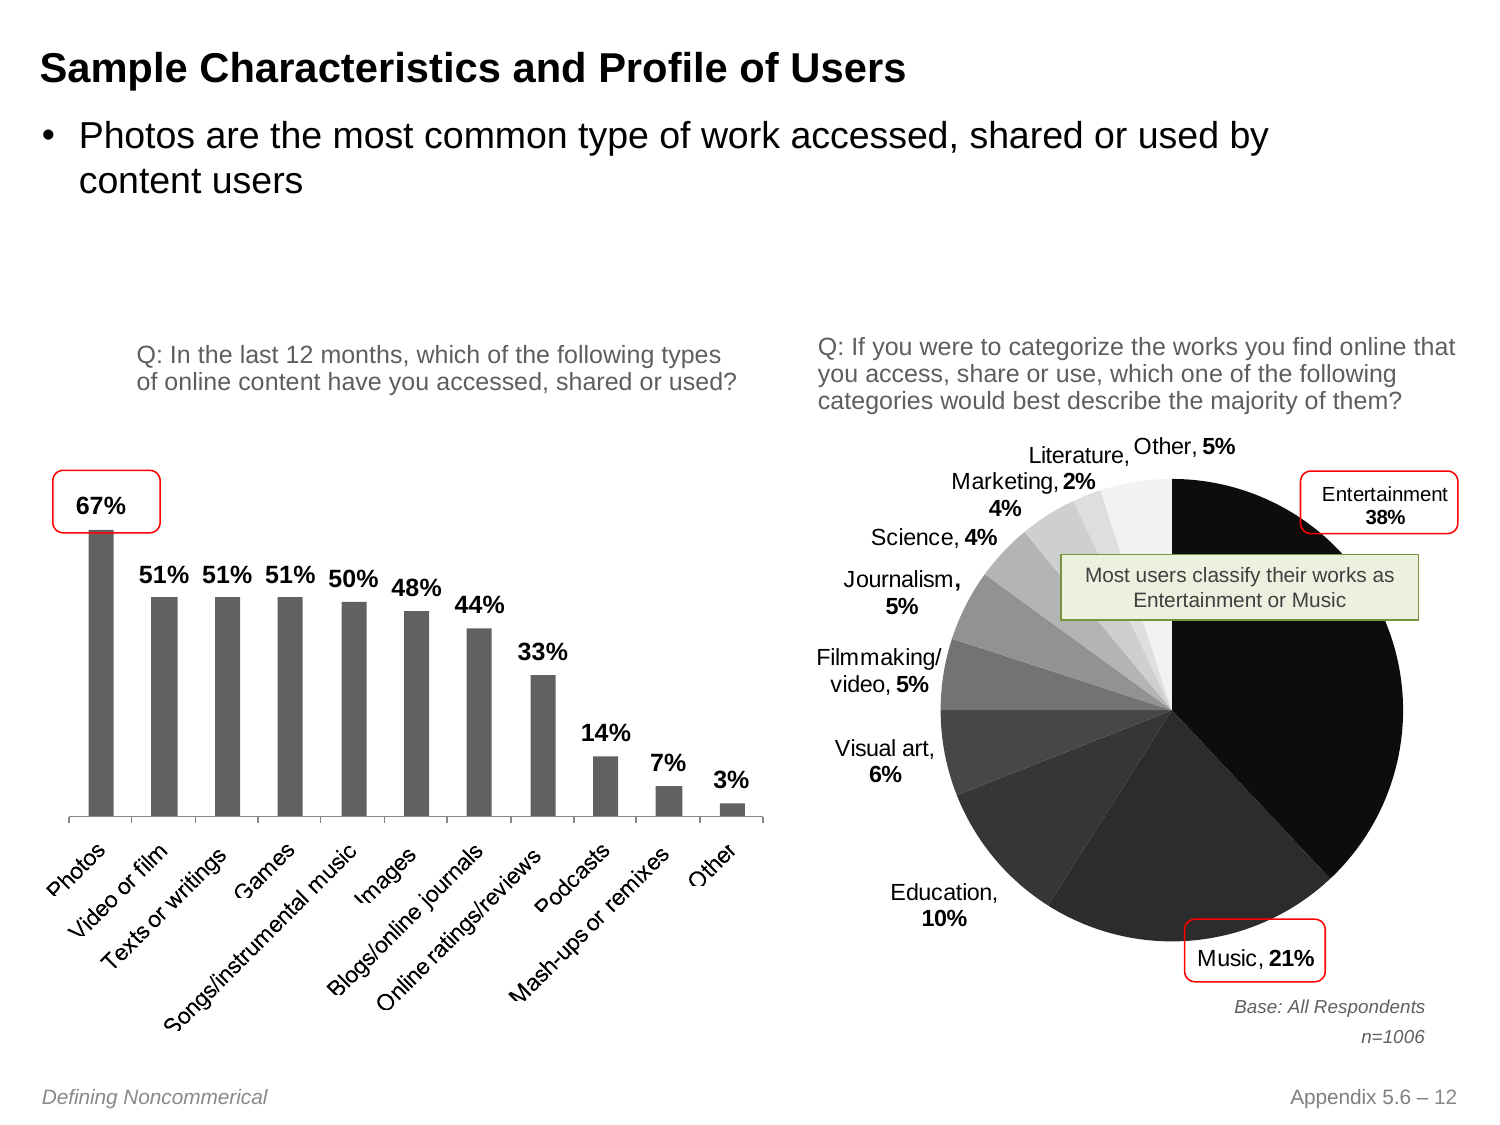

Sample Characteristics and Profile of Users
Photos are the most common type of work accessed, shared or used by content users
Q: In the last 12 months, which of the following types of online content have you accessed, shared or used?
Q: If you were to categorize the works you find online that you access, share or use, which one of the following categories would best describe the majority of them?
Most users classify their works as Entertainment or Music
Base: All Respondents
n=1006
Defining Noncommerical
Appendix 5.6 –